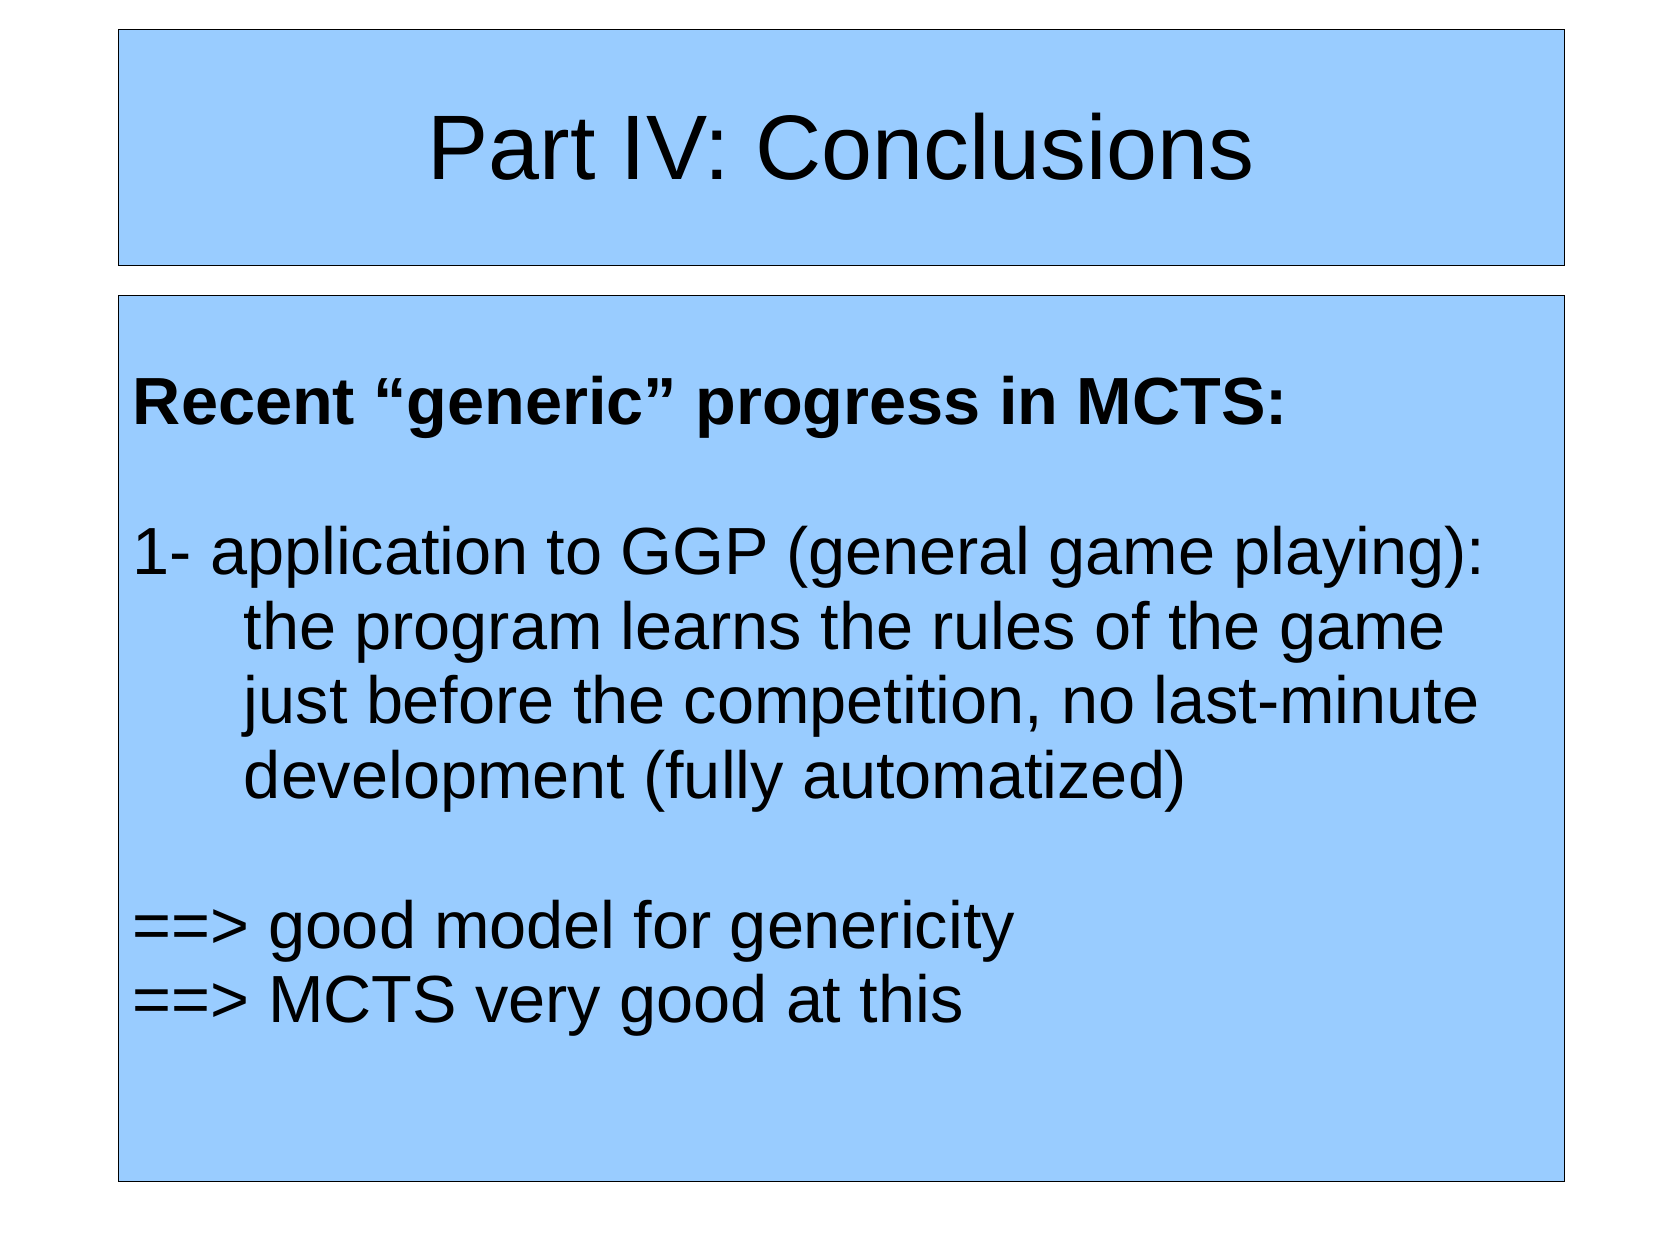

Part IV: Conclusions
Recent “generic” progress in MCTS:
1- application to GGP (general game playing):
 the program learns the rules of the game
 just before the competition, no last-minute
 development (fully automatized)
==> good model for genericity
==> MCTS very good at this